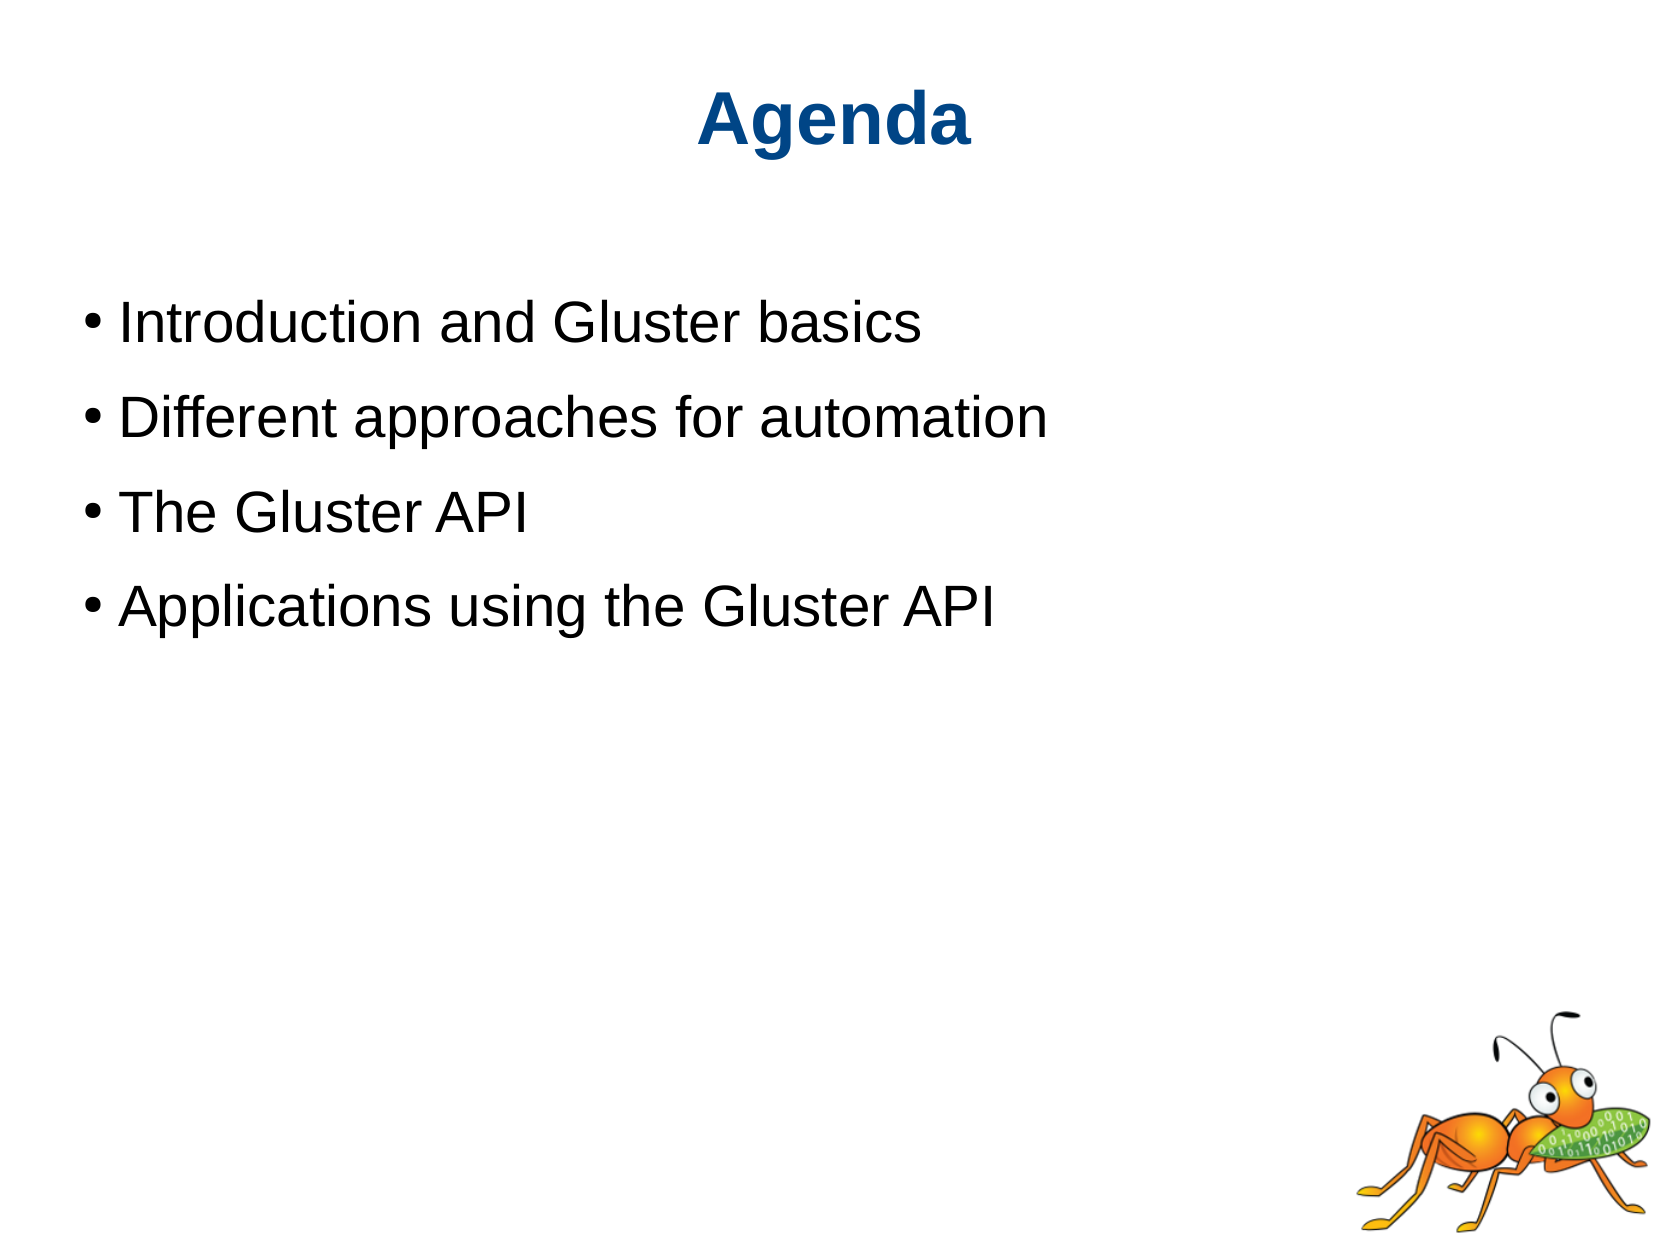

Agenda
# Introduction and Gluster basics
Different approaches for automation
The Gluster API
Applications using the Gluster API